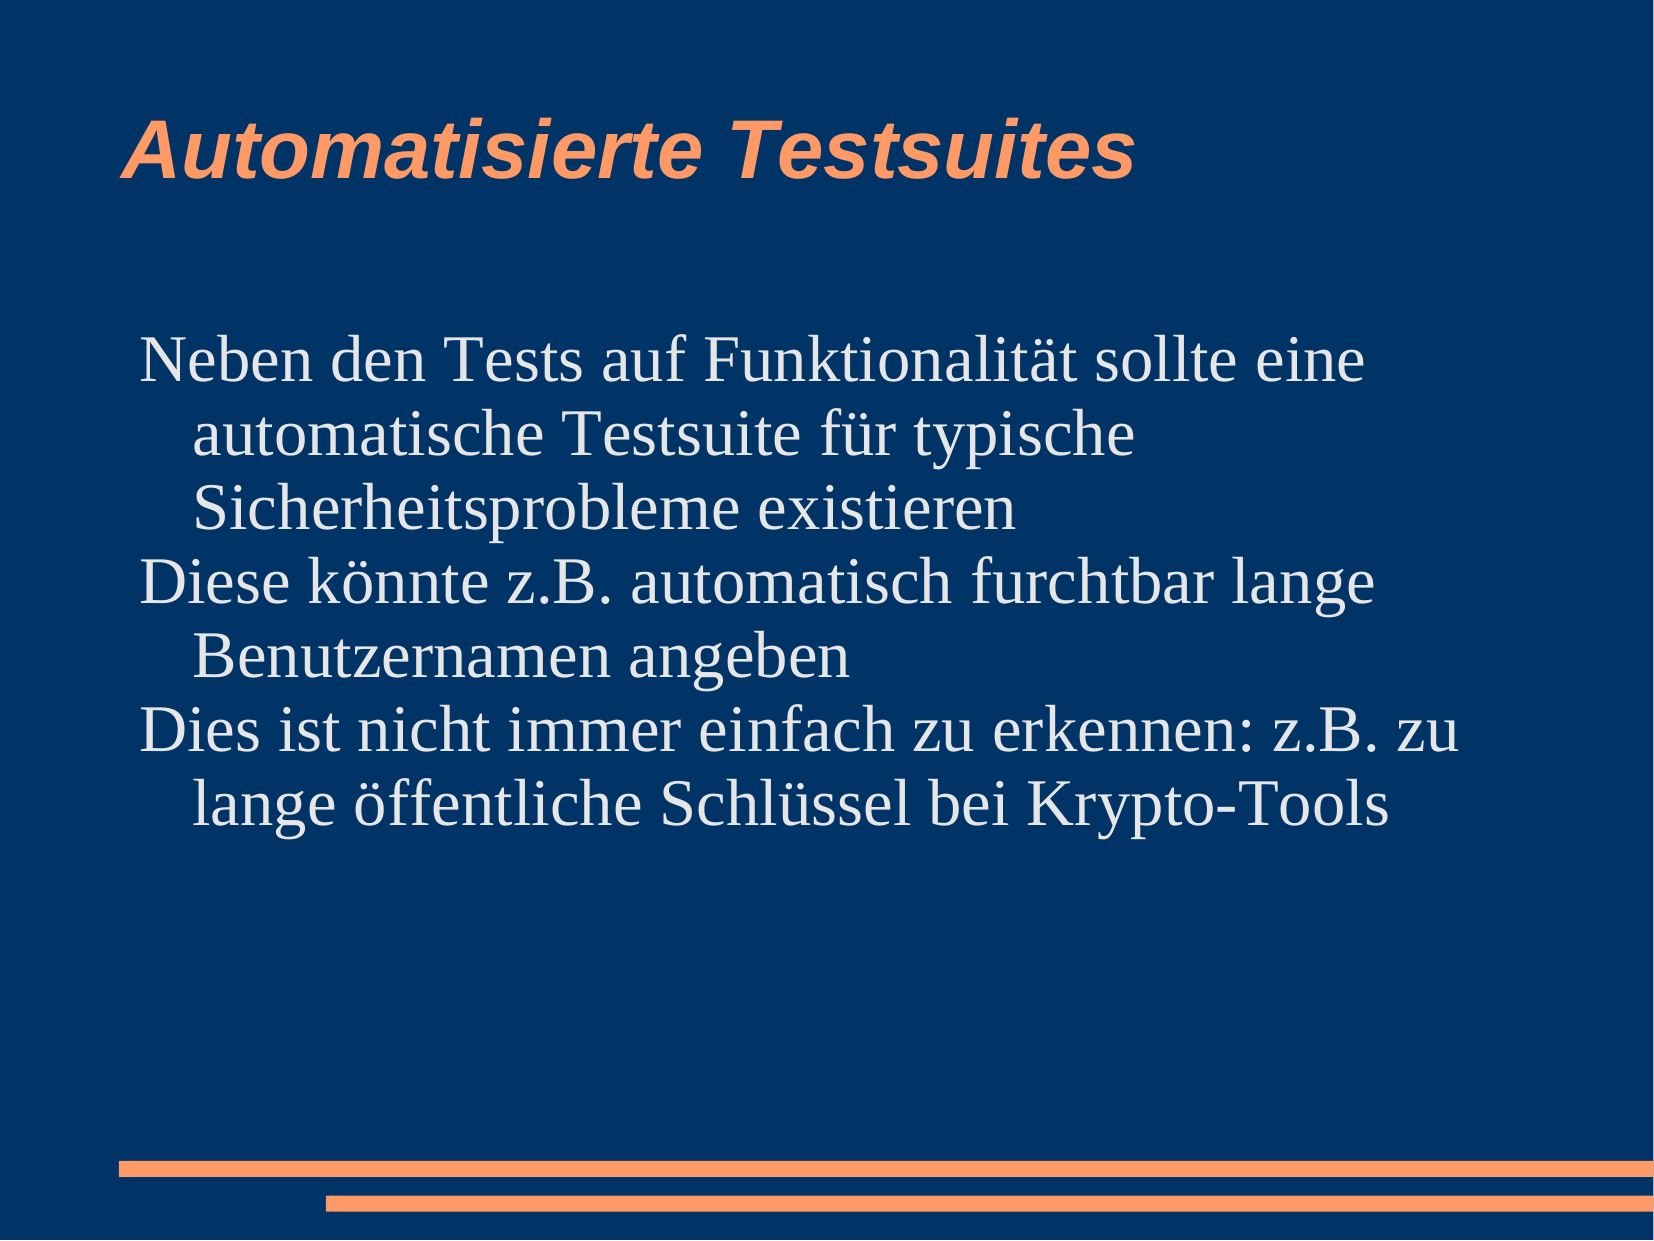

# Automatisierte Testsuites
Neben den Tests auf Funktionalität sollte eine automatische Testsuite für typische Sicherheitsprobleme existieren
Diese könnte z.B. automatisch furchtbar lange Benutzernamen angeben
Dies ist nicht immer einfach zu erkennen: z.B. zu lange öffentliche Schlüssel bei Krypto-Tools